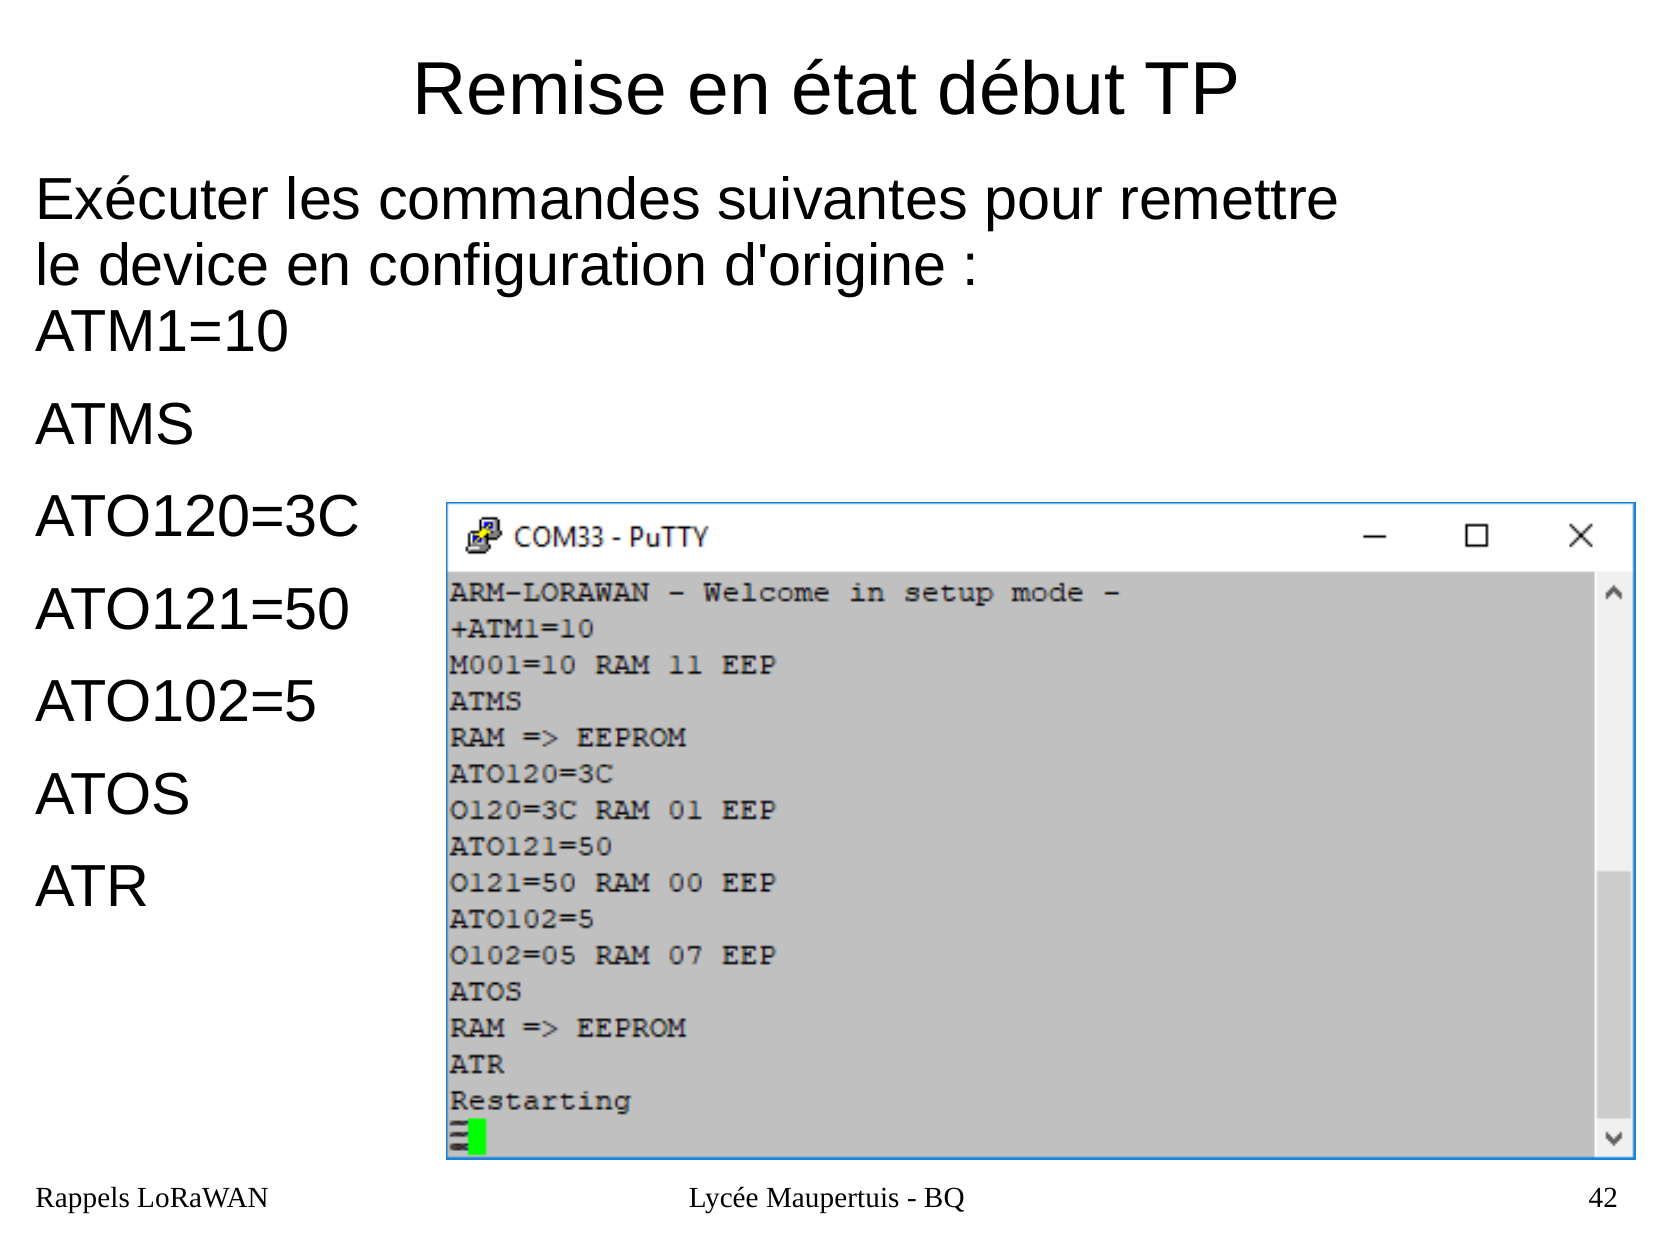

# Remise en état début TP
Exécuter les commandes suivantes pour remettre le device en configuration d'origine :
ATM1=10
ATMS
ATO120=3C
ATO121=50
ATO102=5
ATOS
ATR
Rappels LoRaWAN
Lycée Maupertuis - BQ
42